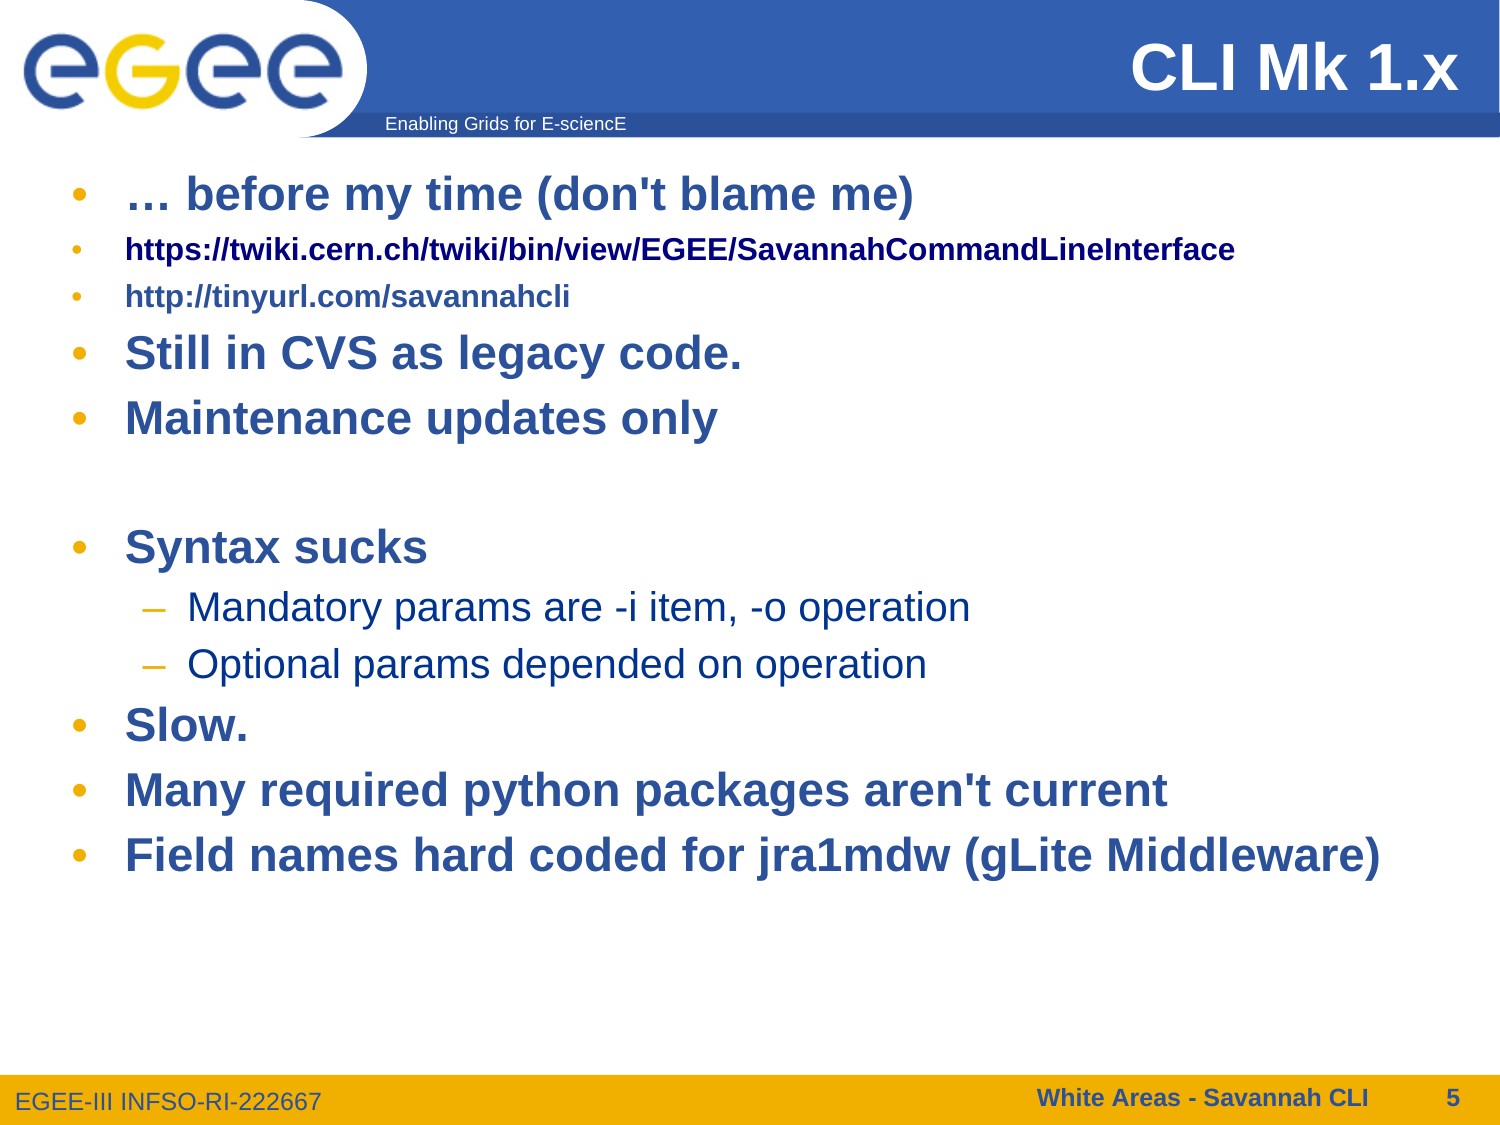

# CLI Mk 1.x
… before my time (don't blame me)
https://twiki.cern.ch/twiki/bin/view/EGEE/SavannahCommandLineInterface
http://tinyurl.com/savannahcli
Still in CVS as legacy code.
Maintenance updates only
Syntax sucks
Mandatory params are -i item, -o operation
Optional params depended on operation
Slow.
Many required python packages aren't current
Field names hard coded for jra1mdw (gLite Middleware)
White Areas - Savannah CLI
5